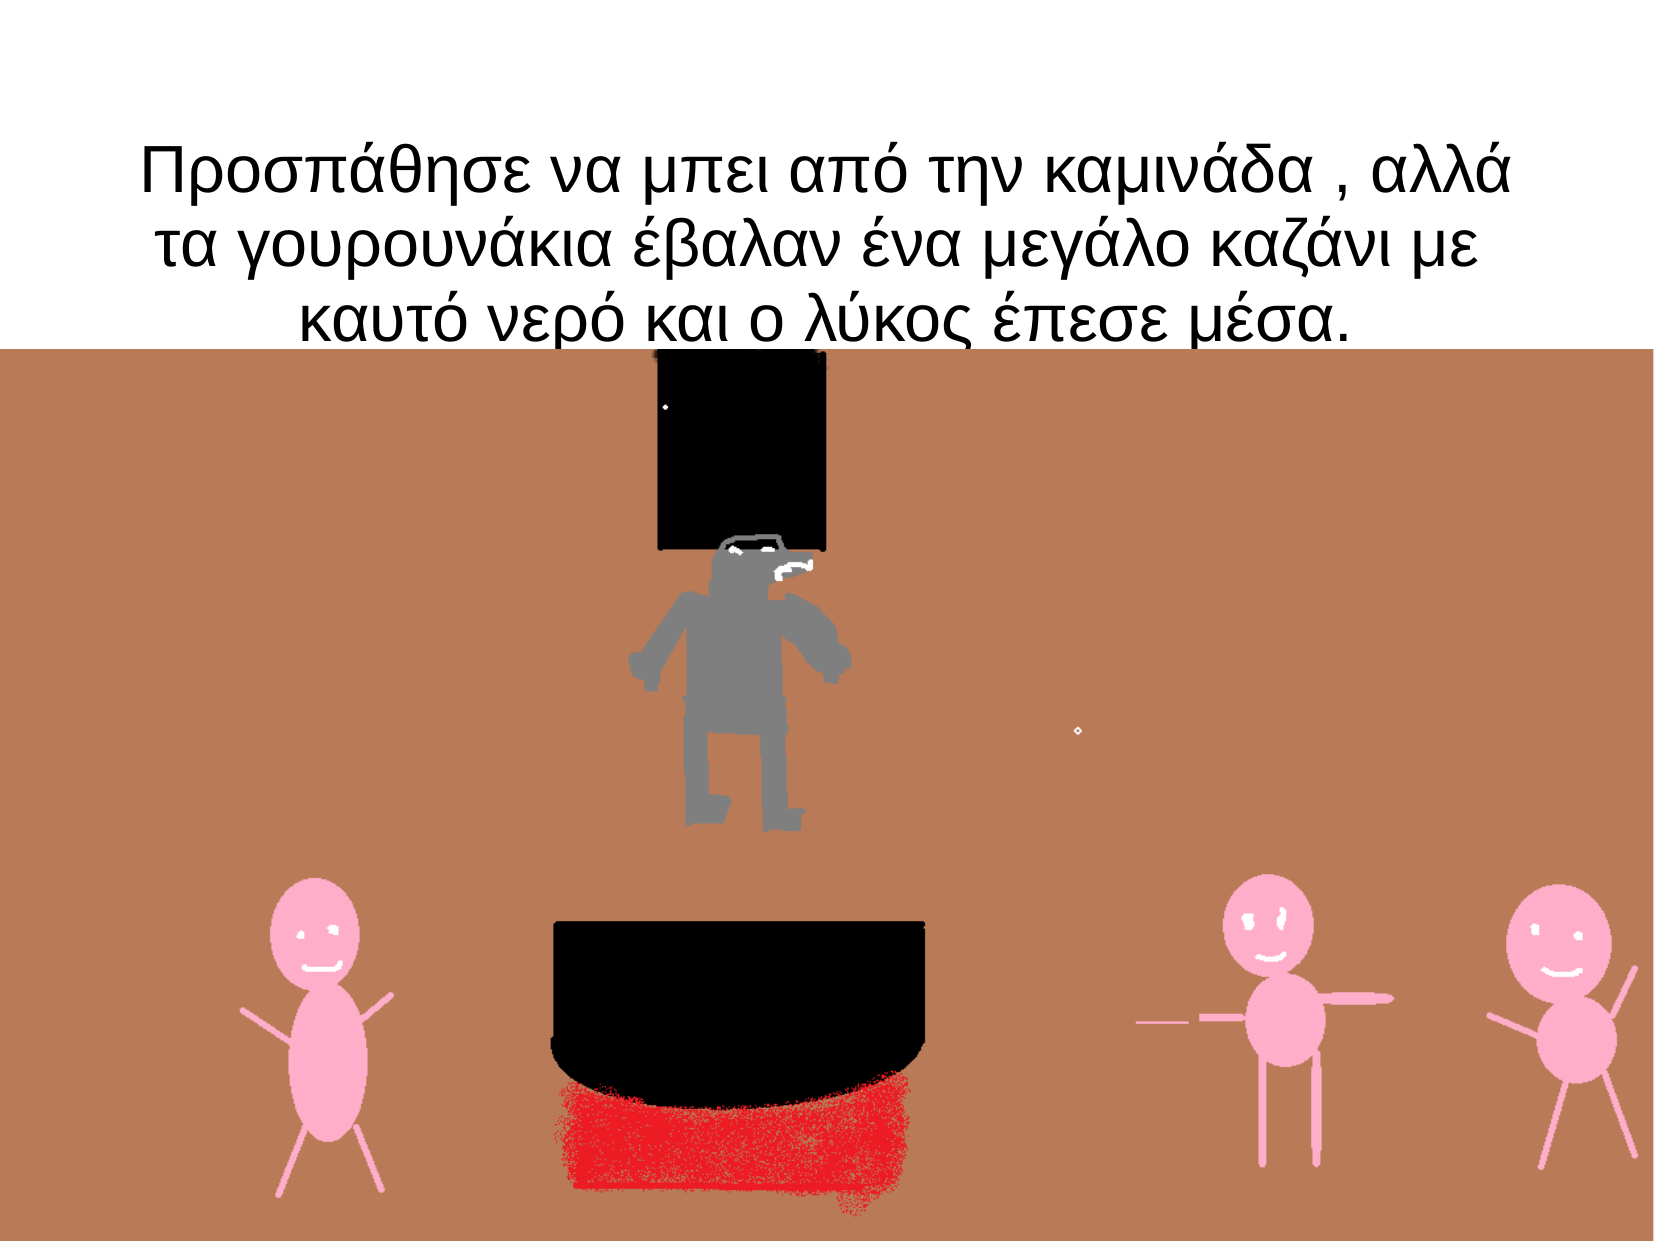

# Προσπάθησε να μπει από την καμινάδα , αλλά
τα γουρουνάκια έβαλαν ένα μεγάλο καζάνι με
καυτό νερό και ο λύκος έπεσε μέσα.